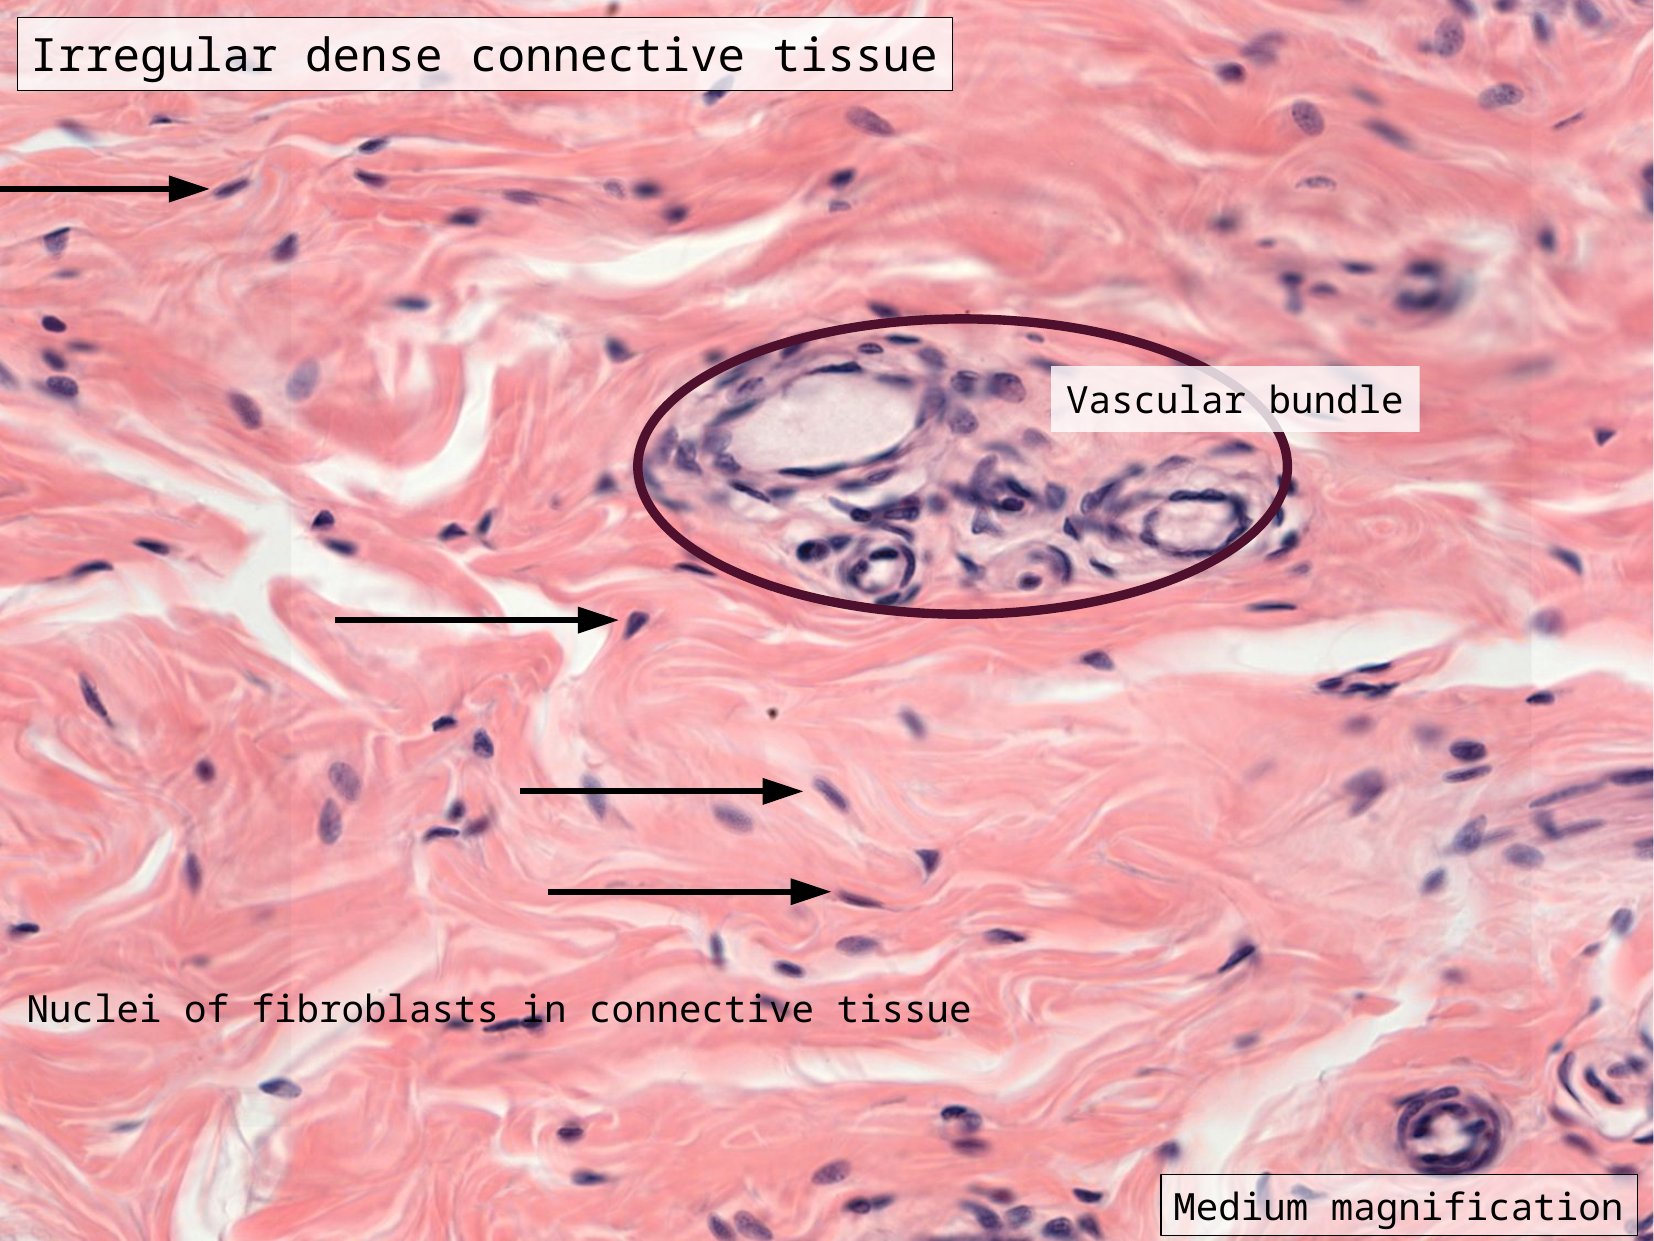

Irregular dense connective tissue
Vascular bundle
Nuclei of fibroblasts in connective tissue
Medium magnification